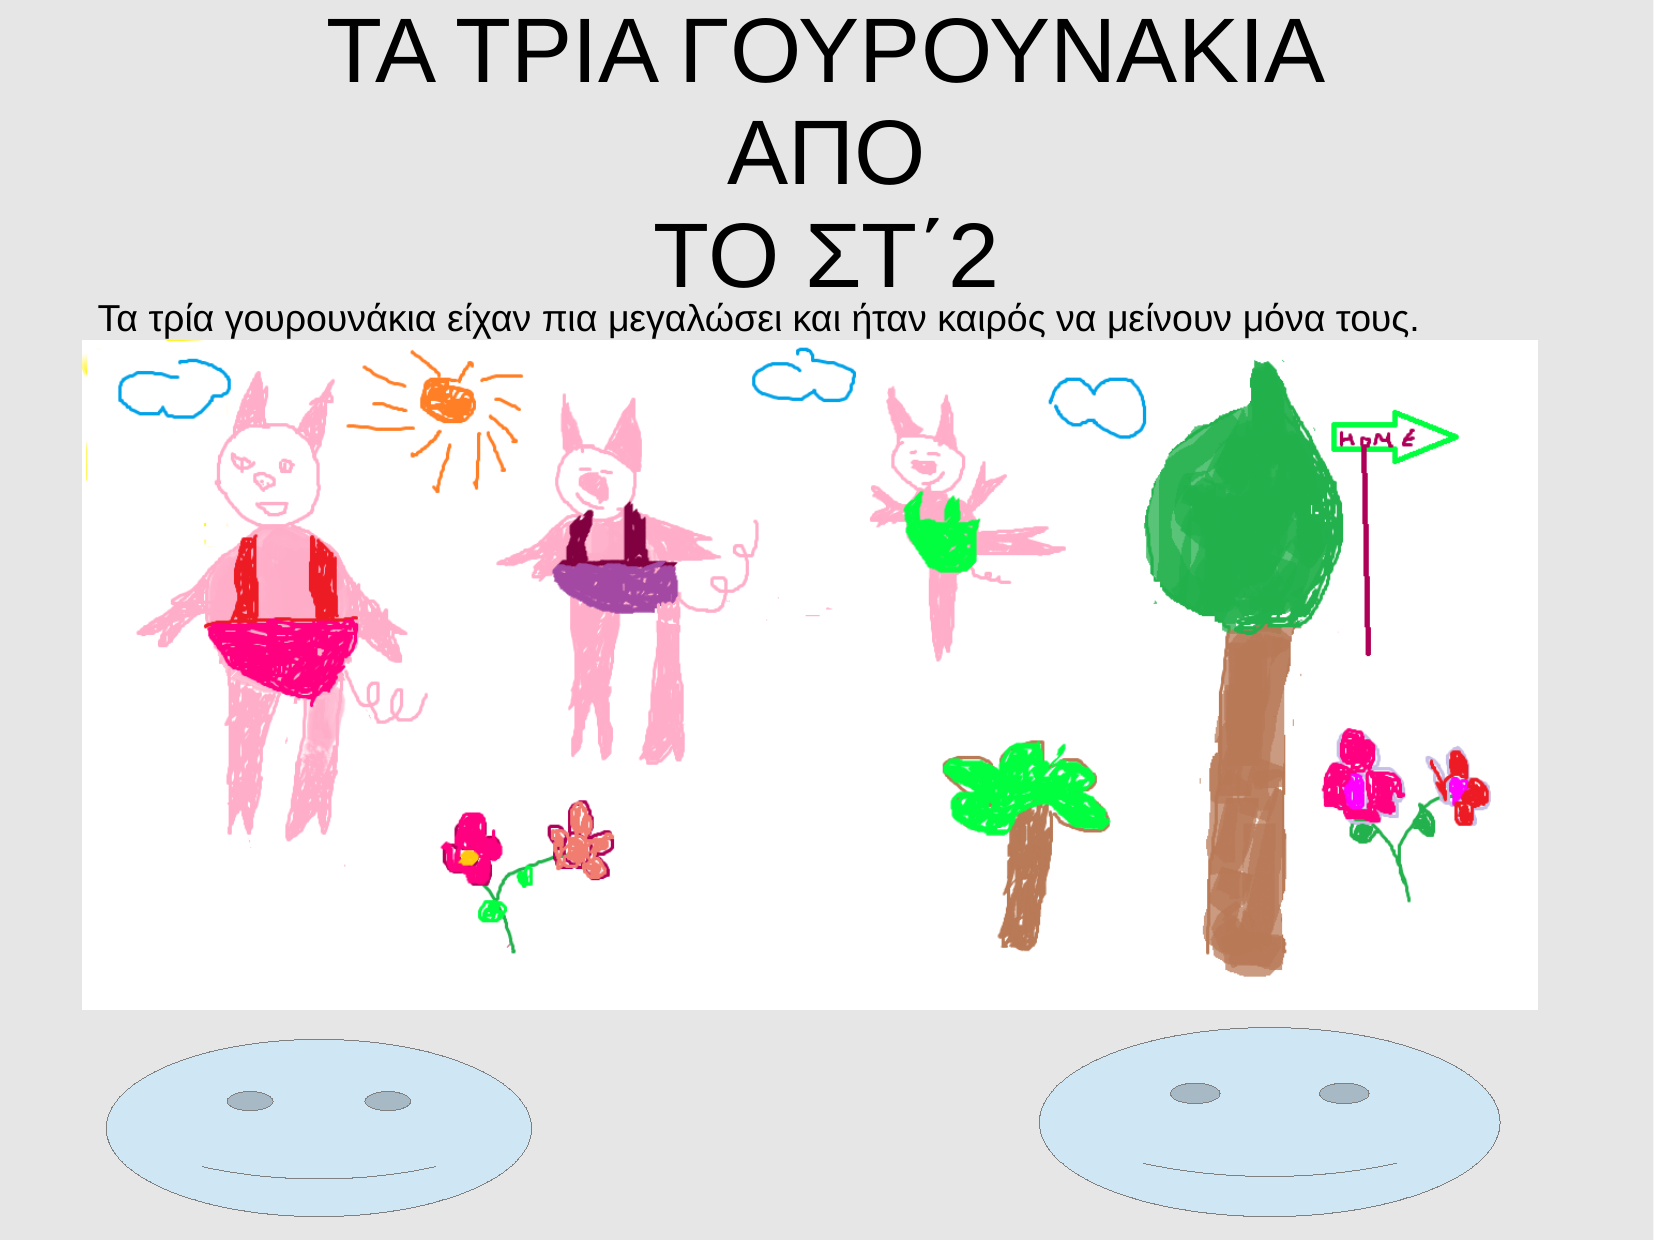

# ΤΑ ΤΡΙΑ ΓΟΥΡΟΥΝΑΚΙΑ ΑΠΟ ΤΟ ΣΤ΄2
Τα τρία γουρουνάκια είχαν πια μεγαλώσει και ήταν καιρός να μείνουν μόνα τους.